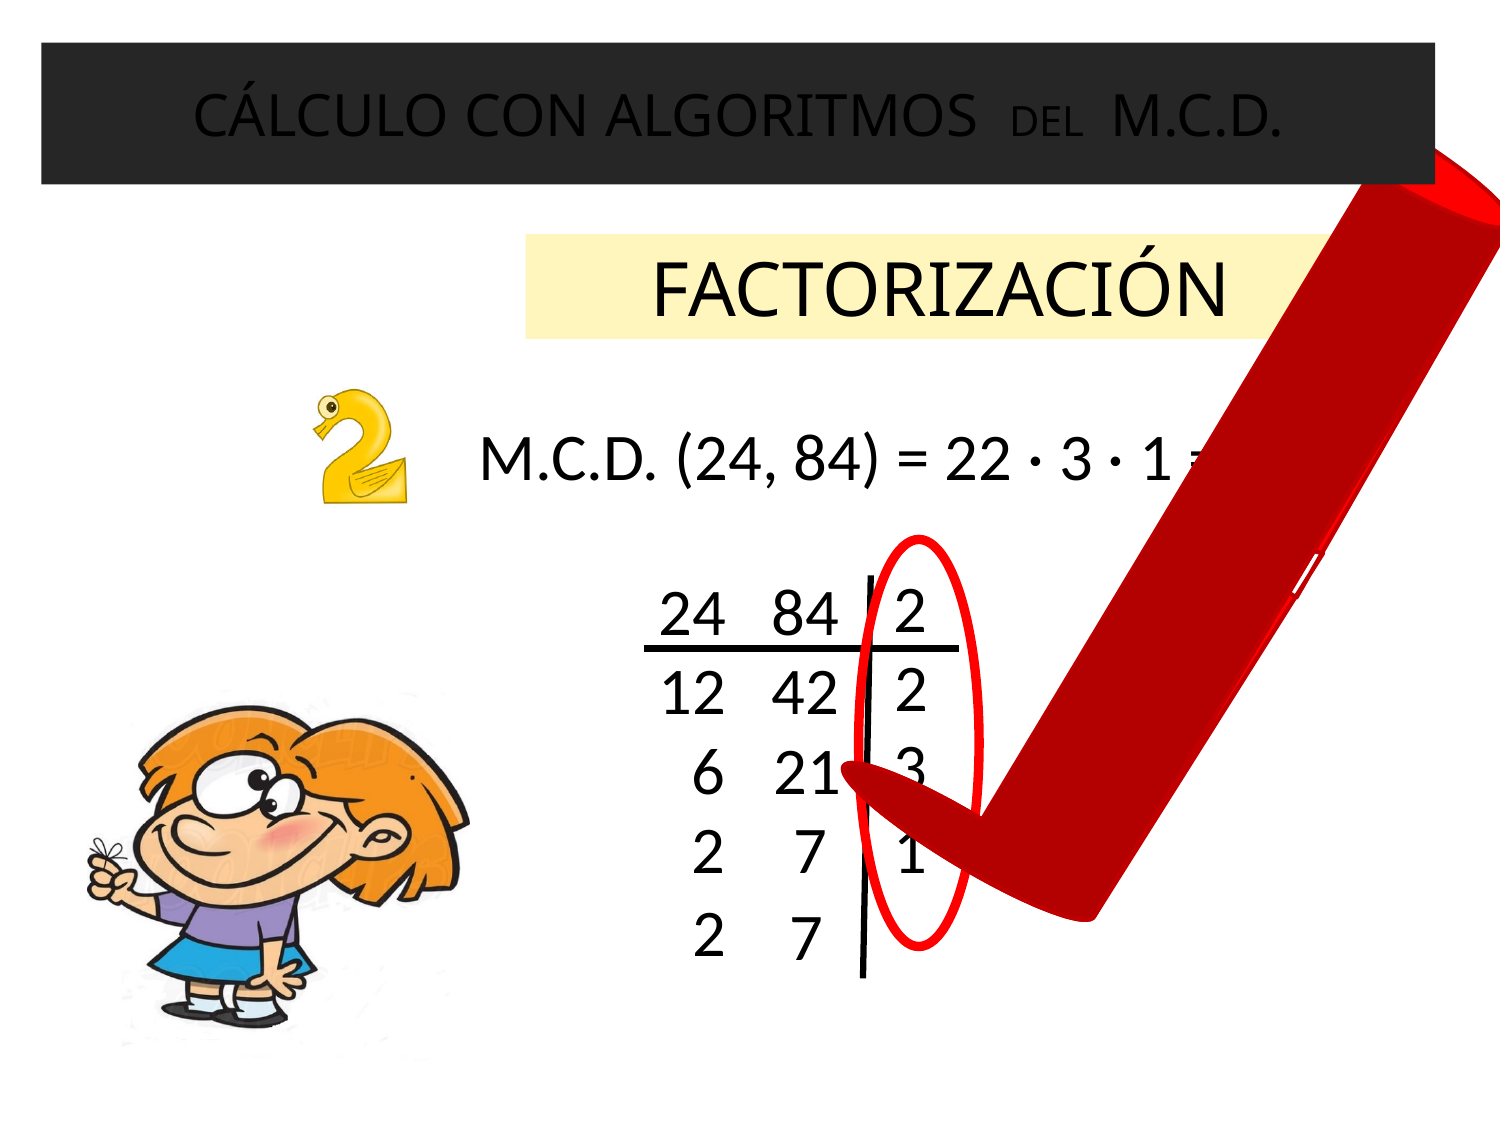

CÁLCULO CON ALGORITMOS DEL M.C.D.
FACTORIZACIÓN
M.C.D. (24, 84) = 22 · 3 · 1 = 12
2
24
84
2
12
42
3
6
21
7
2
1
2
7